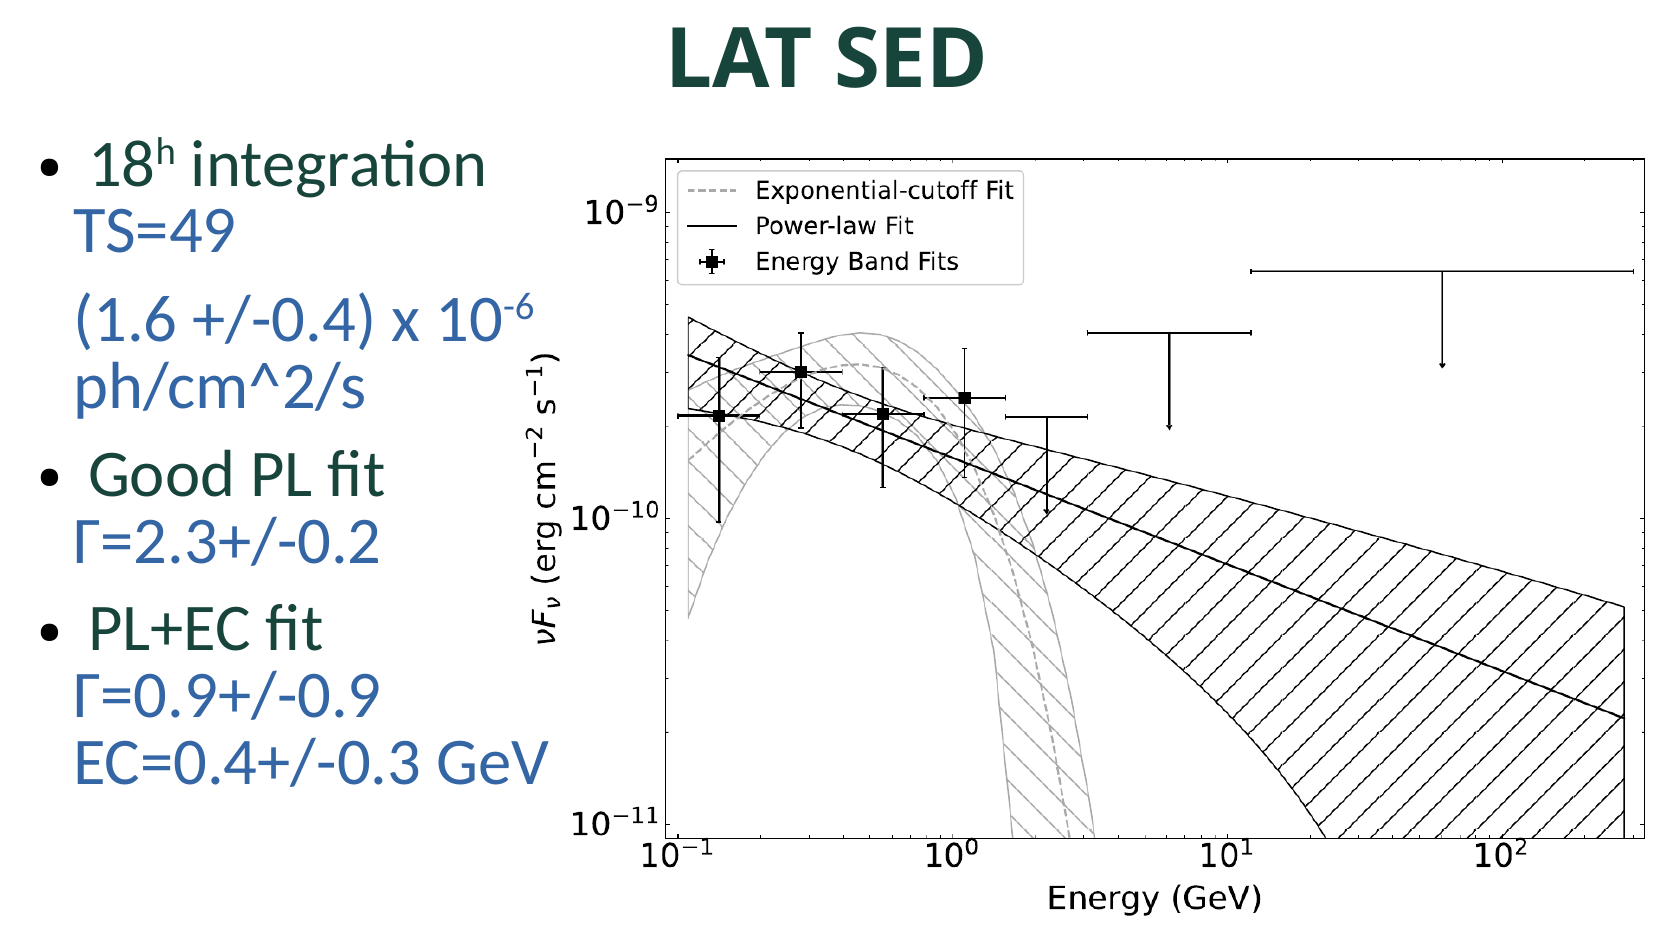

# LAT SED
 18h integration TS=49
(1.6 +/-0.4) x 10-6 ph/cm^2/s
 Good PL fit Γ=2.3+/-0.2
 PL+EC fit Γ=0.9+/-0.9 EC=0.4+/-0.3 GeV